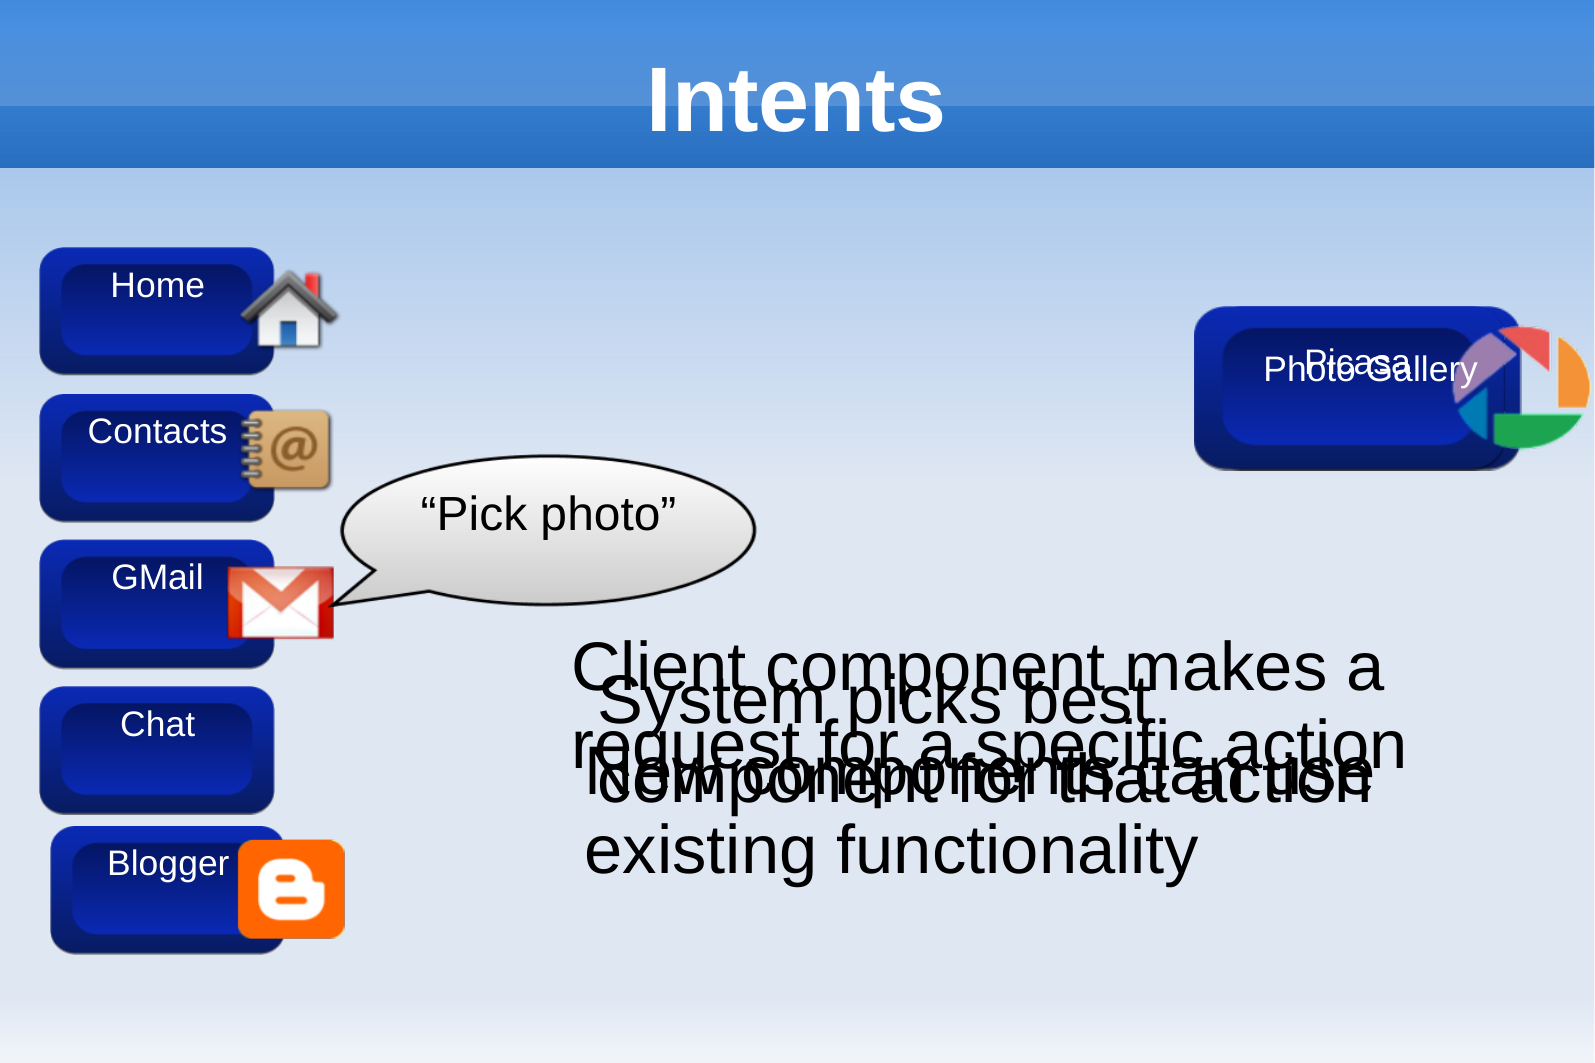

# Intents
Home
Picasa
Photo Gallery
Contacts
“Pick photo”
GMail
Client component makes a request for a specific action
System picks best component for that action
Chat
New components can use existing functionality
Blogger
Blogger